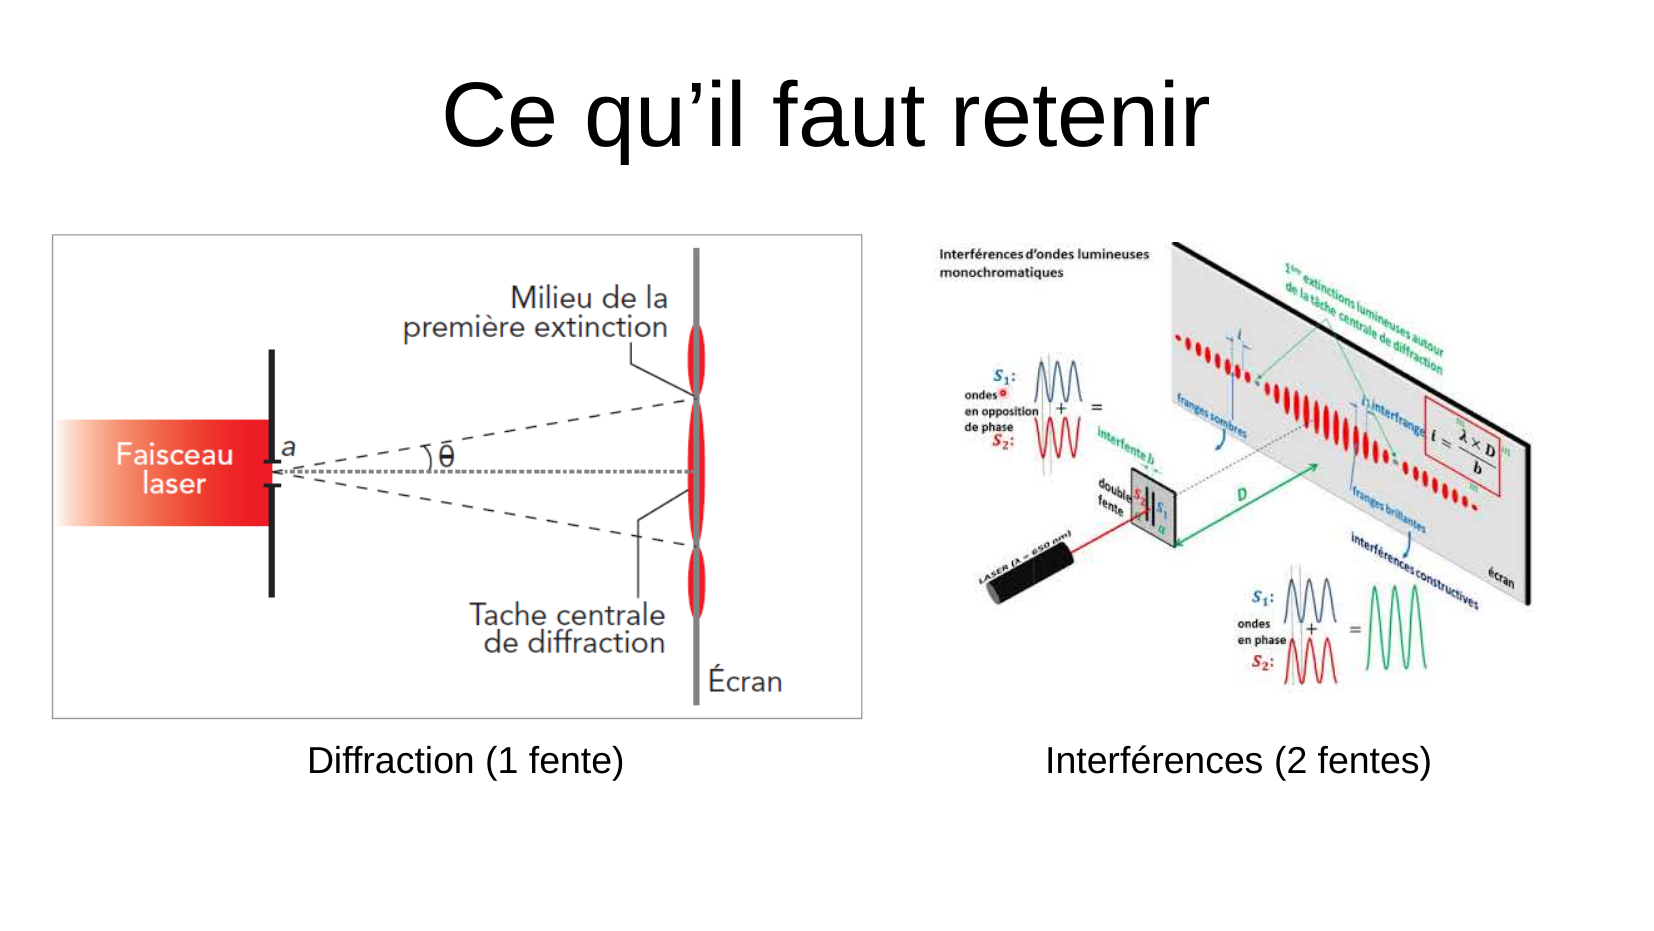

# Ce qu’il faut retenir
			Diffraction (1 fente)						Interférences (2 fentes)